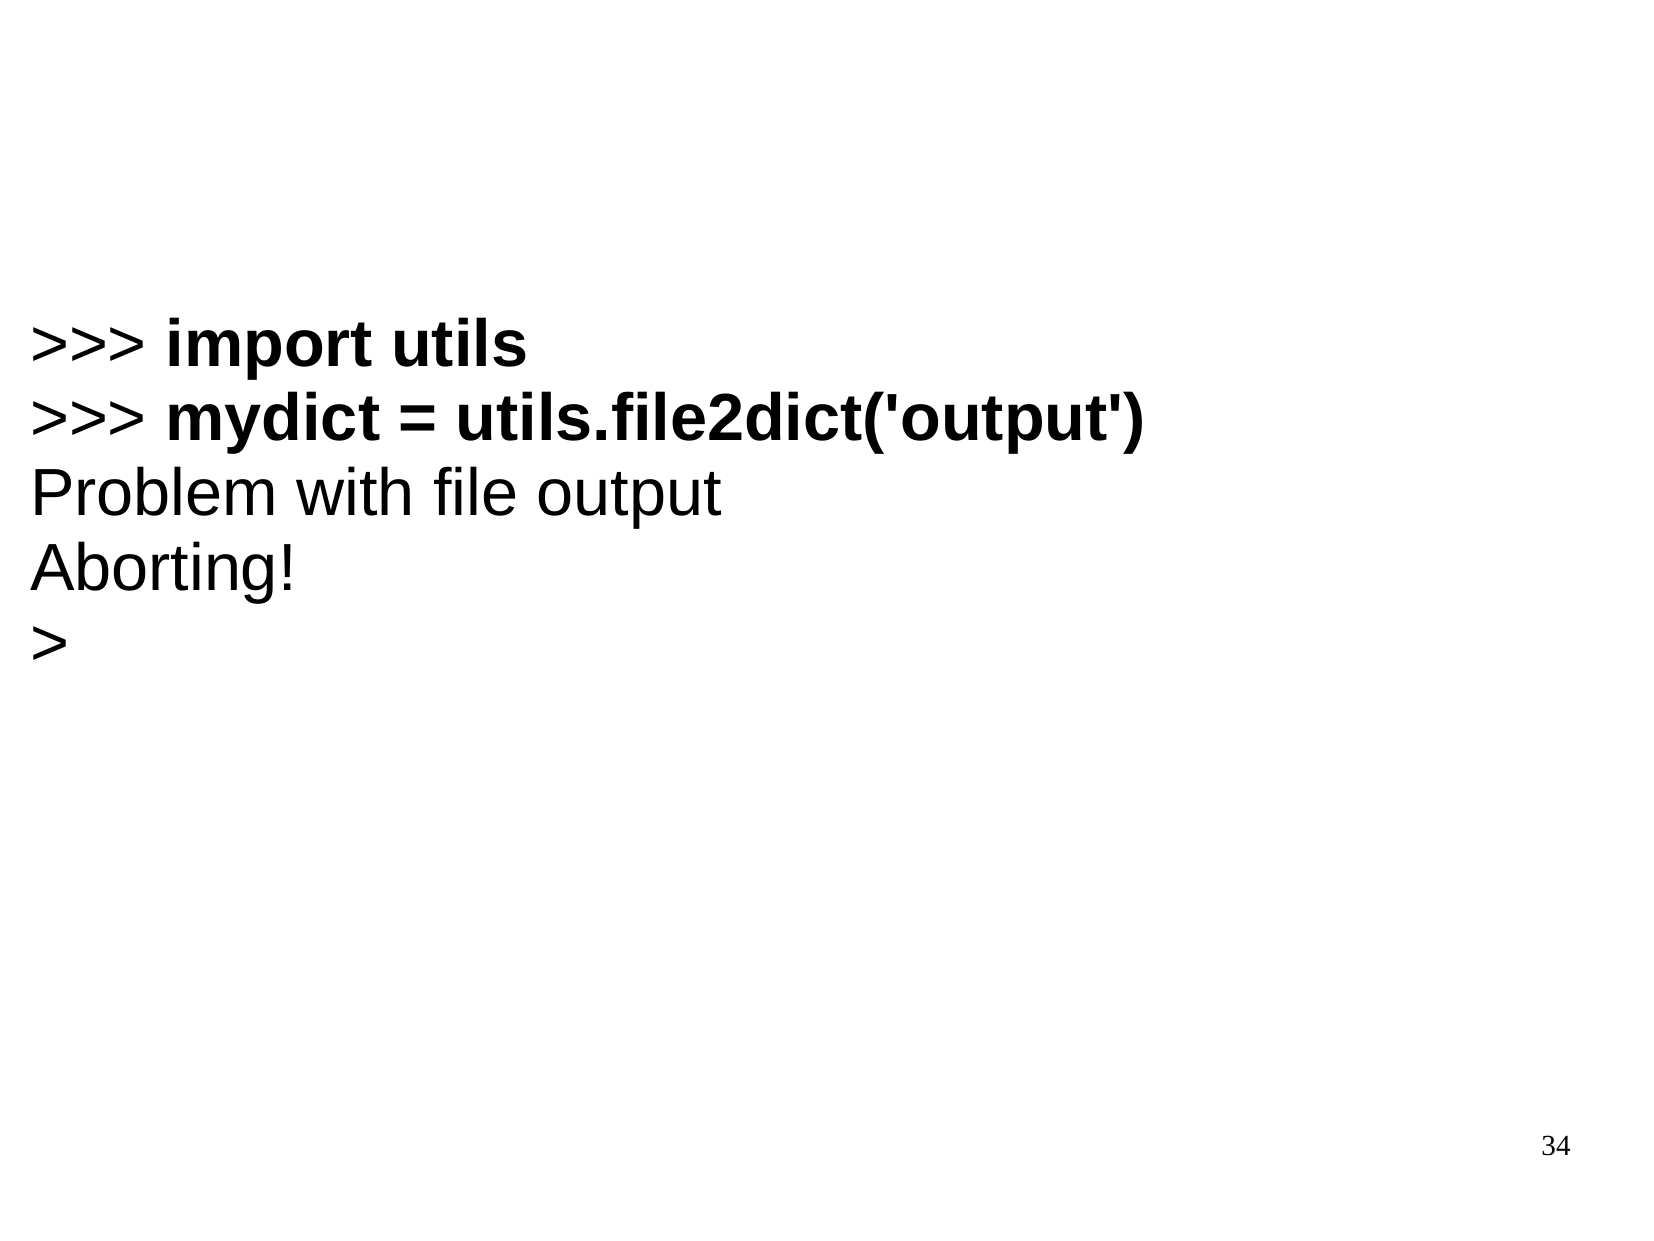

>>> import utils
>>> mydict = utils.file2dict('output')
Problem with file output
Aborting!
>
34